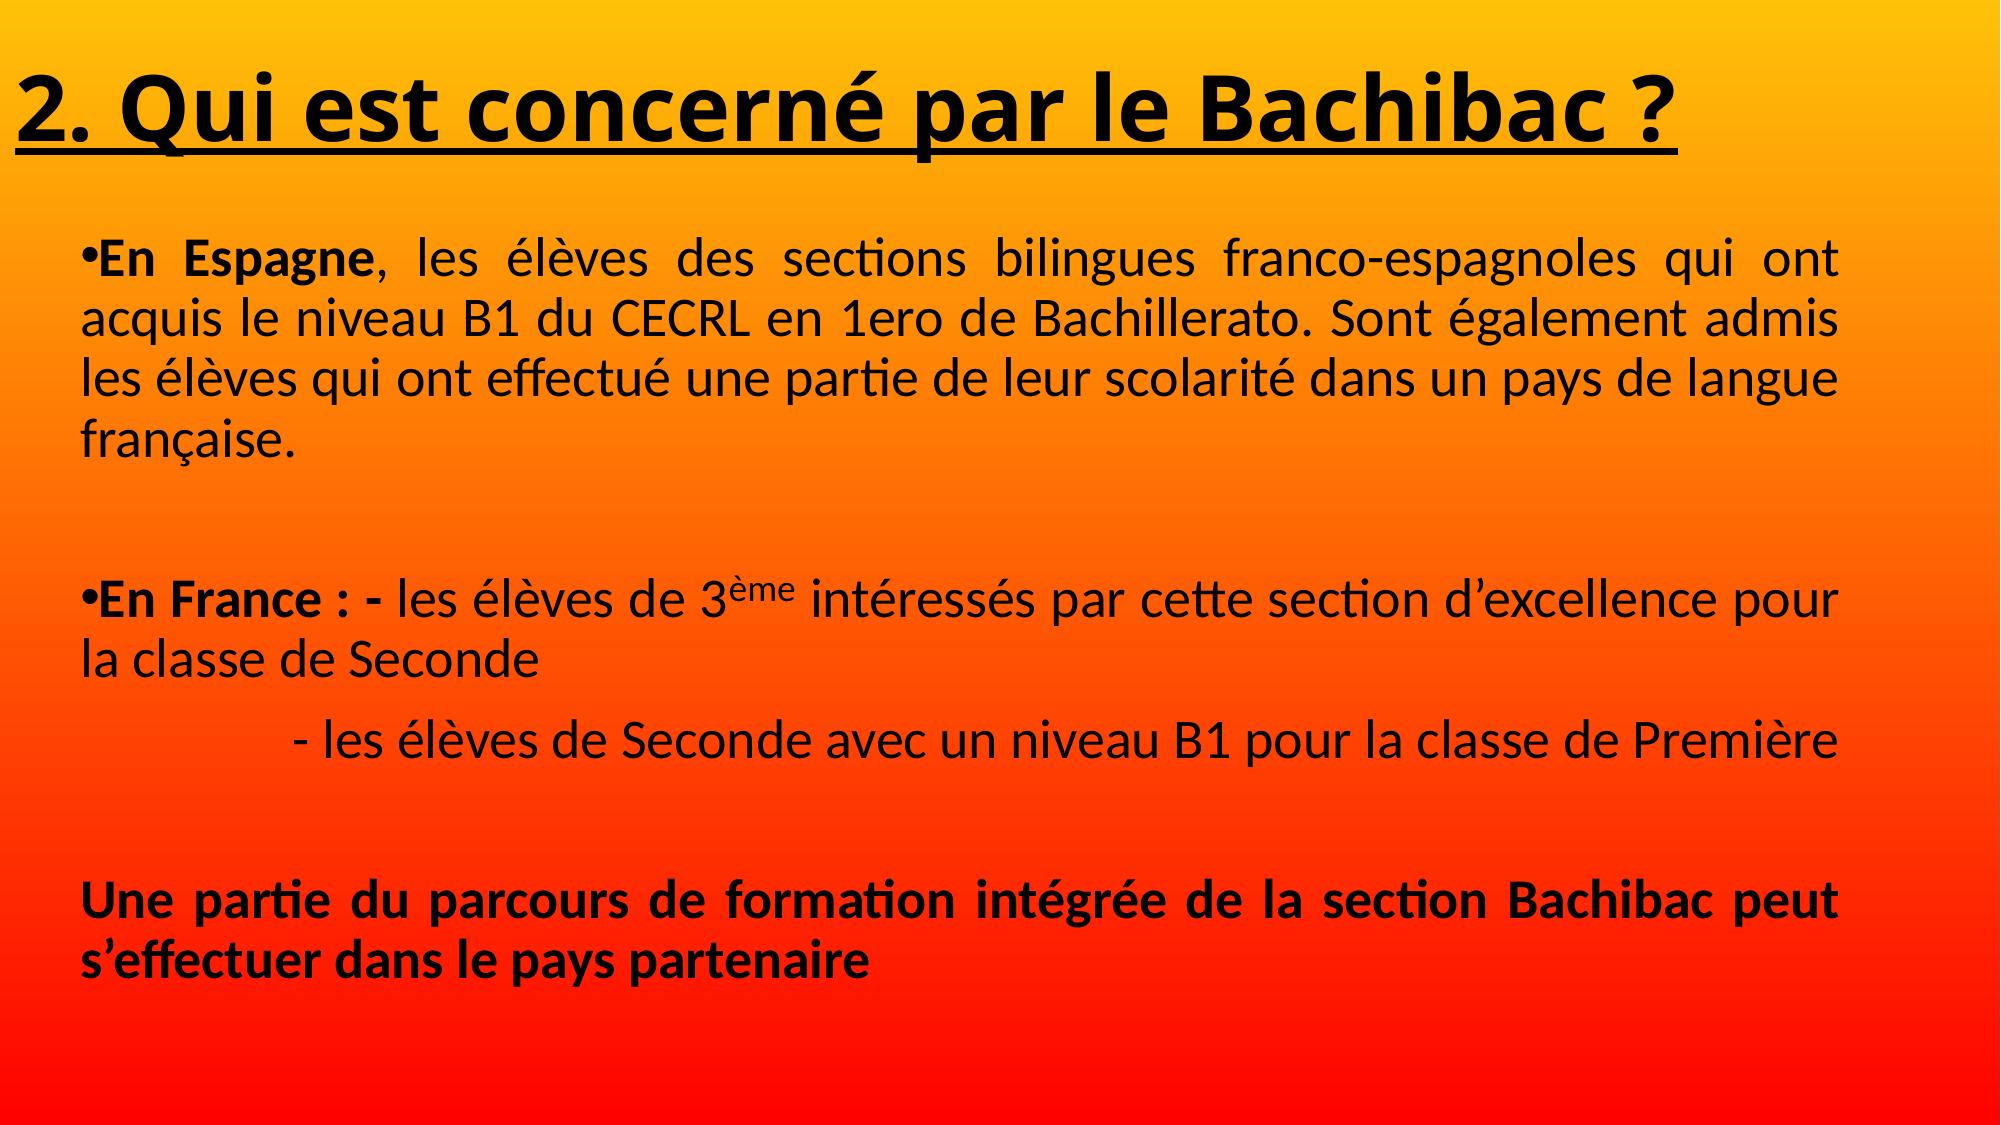

# 2. Qui est concerné par le Bachibac ?
En Espagne, les élèves des sections bilingues franco-espagnoles qui ont acquis le niveau B1 du CECRL en 1ero de Bachillerato. Sont également admis les élèves qui ont effectué une partie de leur scolarité dans un pays de langue française.
En France : - les élèves de 3ème intéressés par cette section d’excellence pour la classe de Seconde
 - les élèves de Seconde avec un niveau B1 pour la classe de Première
Une partie du parcours de formation intégrée de la section Bachibac peut s’effectuer dans le pays partenaire